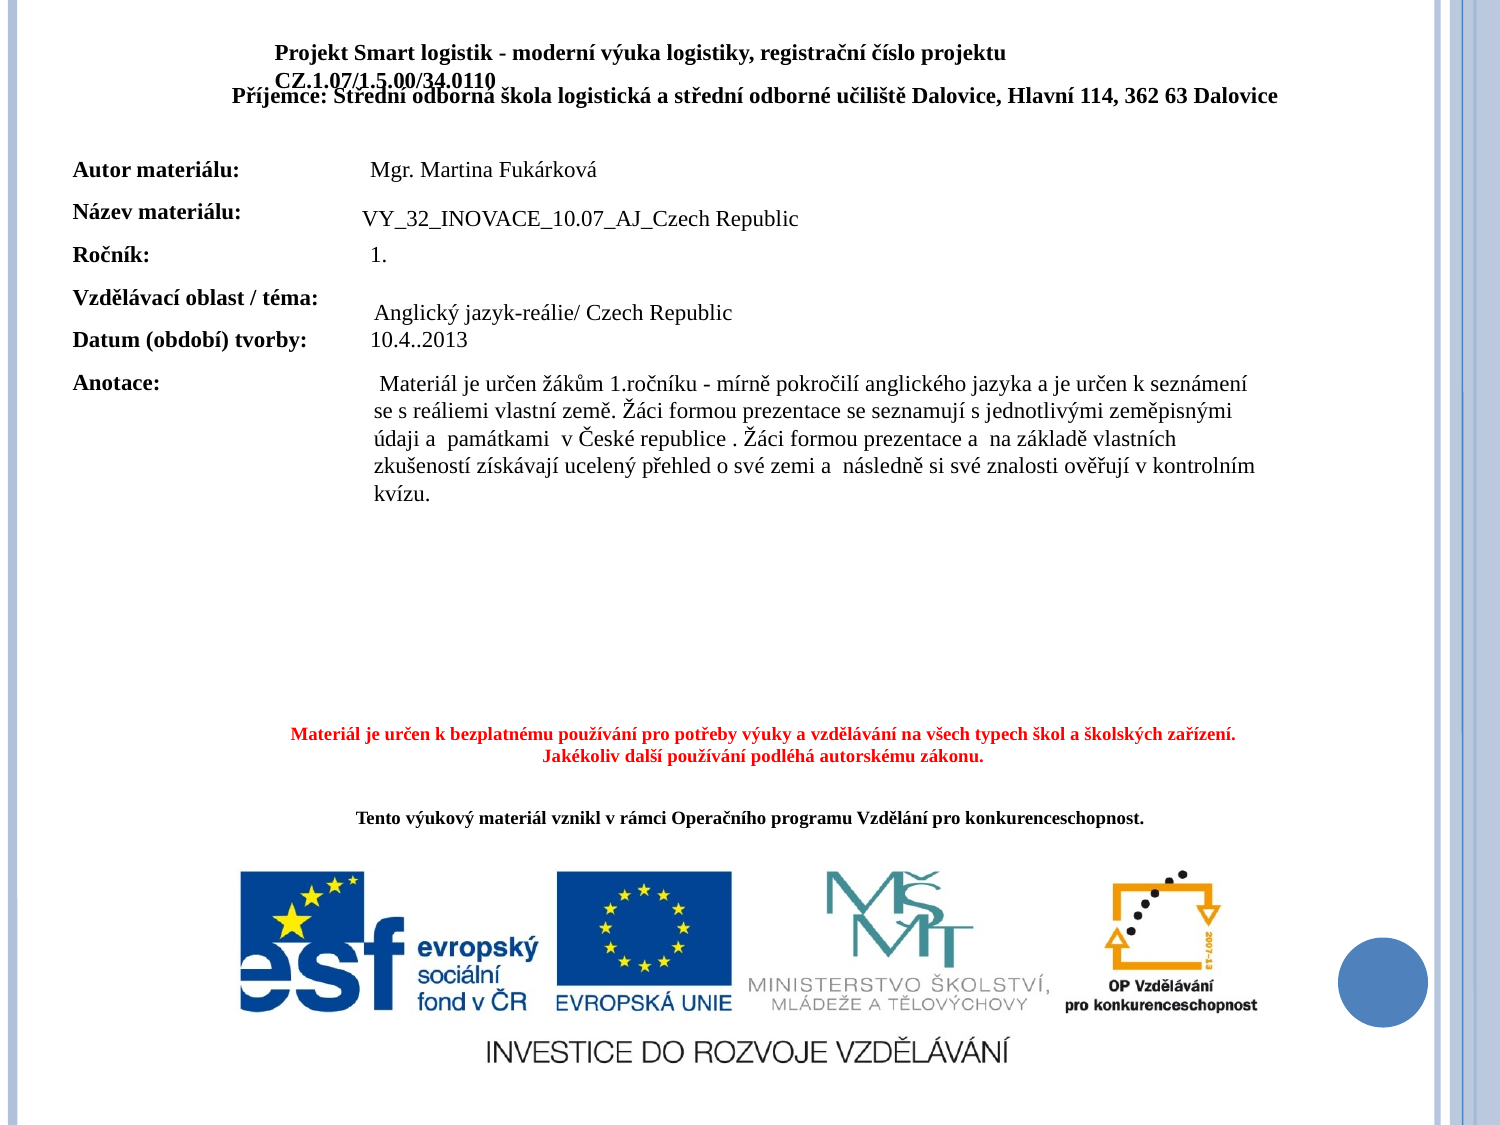

Projekt Smart logistik - moderní výuka logistiky, registrační číslo projektu CZ.1.07/1.5.00/34.0110
Příjemce: Střední odborná škola logistická a střední odborné učiliště Dalovice, Hlavní 114, 362 63 Dalovice
Autor materiálu:
Mgr. Martina Fukárková
Název materiálu:
VY_32_INOVACE_10.07_AJ_Czech Republic
Ročník:
1.
Vzdělávací oblast / téma:
Anglický jazyk-reálie/ Czech Republic
Datum (období) tvorby:
10.4..2013
Anotace:
 Materiál je určen žákům 1.ročníku - mírně pokročilí anglického jazyka a je určen k seznámení se s reáliemi vlastní země. Žáci formou prezentace se seznamují s jednotlivými zeměpisnými údaji a památkami v České republice . Žáci formou prezentace a na základě vlastních zkušeností získávají ucelený přehled o své zemi a následně si své znalosti ověřují v kontrolním kvízu.
Materiál je určen k bezplatnému používání pro potřeby výuky a vzdělávání na všech typech škol a školských zařízení.
Jakékoliv další používání podléhá autorskému zákonu.
Tento výukový materiál vznikl v rámci Operačního programu Vzdělání pro konkurenceschopnost.